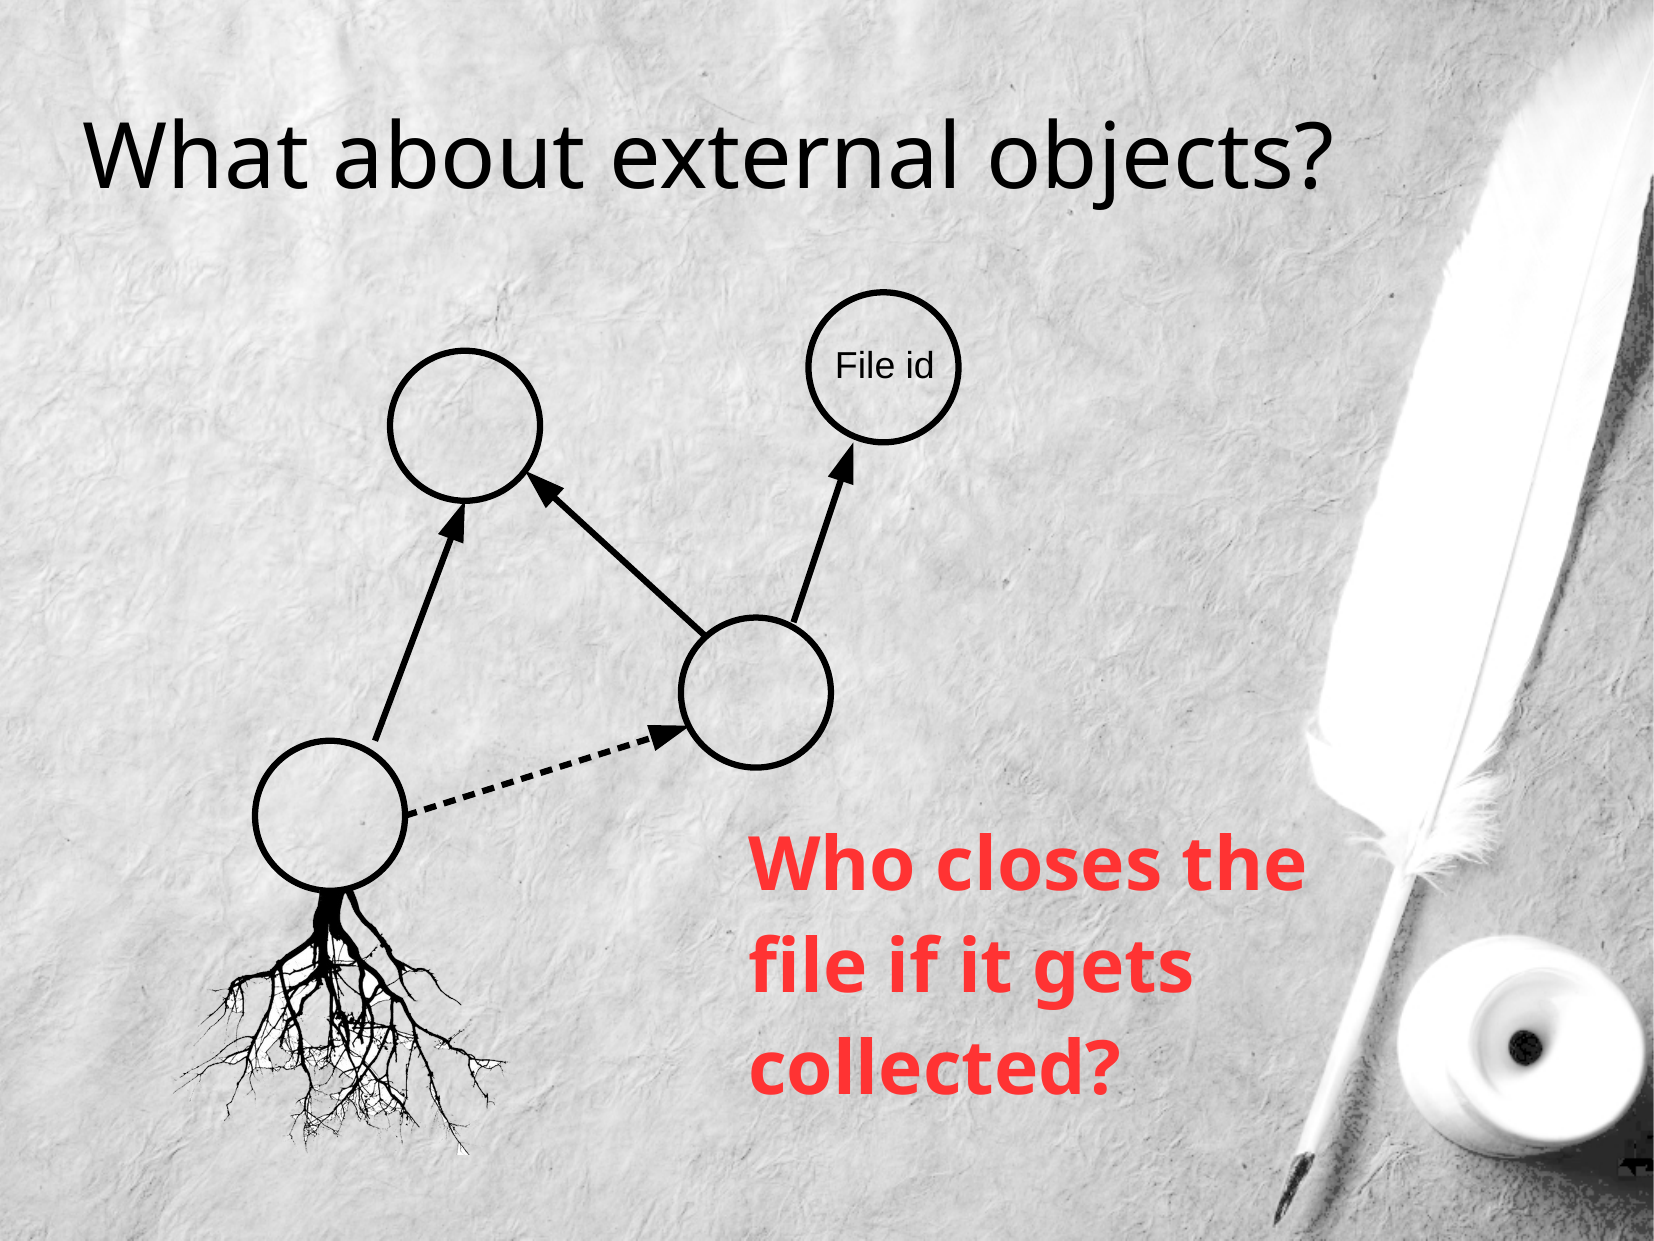

# What about external objects?
File id
Who closes the file if it gets collected?